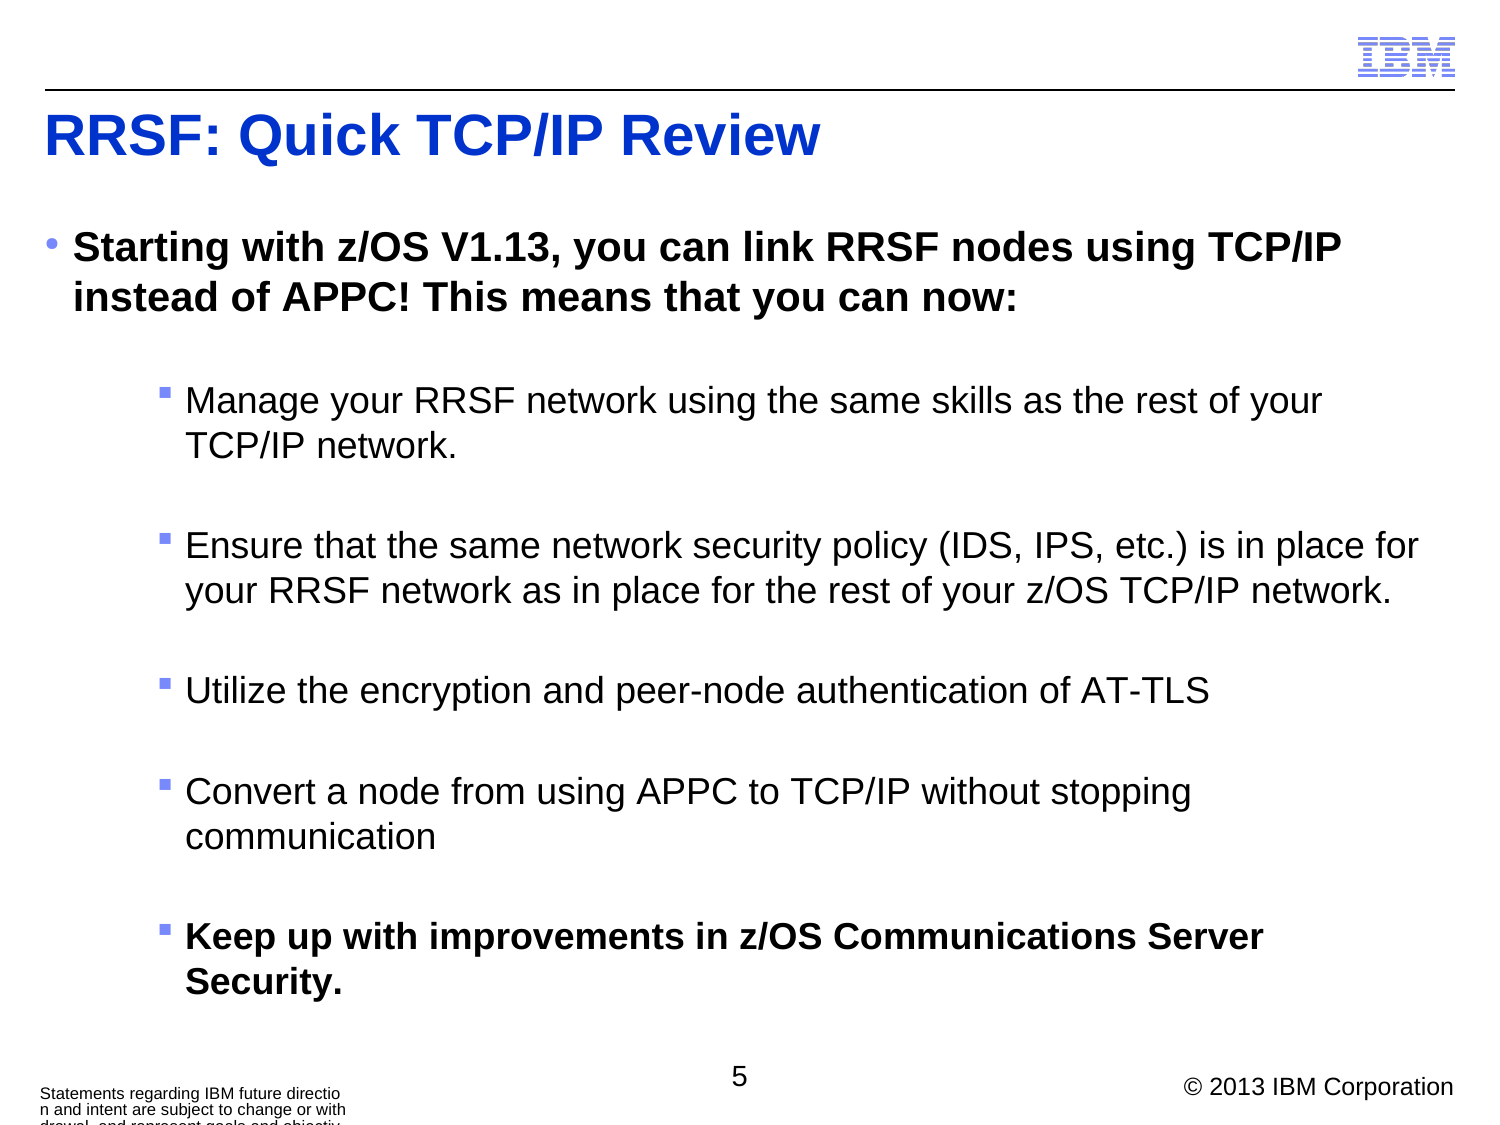

# RRSF: Quick TCP/IP Review
Starting with z/OS V1.13, you can link RRSF nodes using TCP/IP instead of APPC! This means that you can now:
Manage your RRSF network using the same skills as the rest of your TCP/IP network.
Ensure that the same network security policy (IDS, IPS, etc.) is in place for your RRSF network as in place for the rest of your z/OS TCP/IP network.
Utilize the encryption and peer-node authentication of AT-TLS
Convert a node from using APPC to TCP/IP without stopping communication
Keep up with improvements in z/OS Communications Server Security.
5
Statements regarding IBM future direction and intent are subject to change or withdrawal, and represent goals and objectives only.